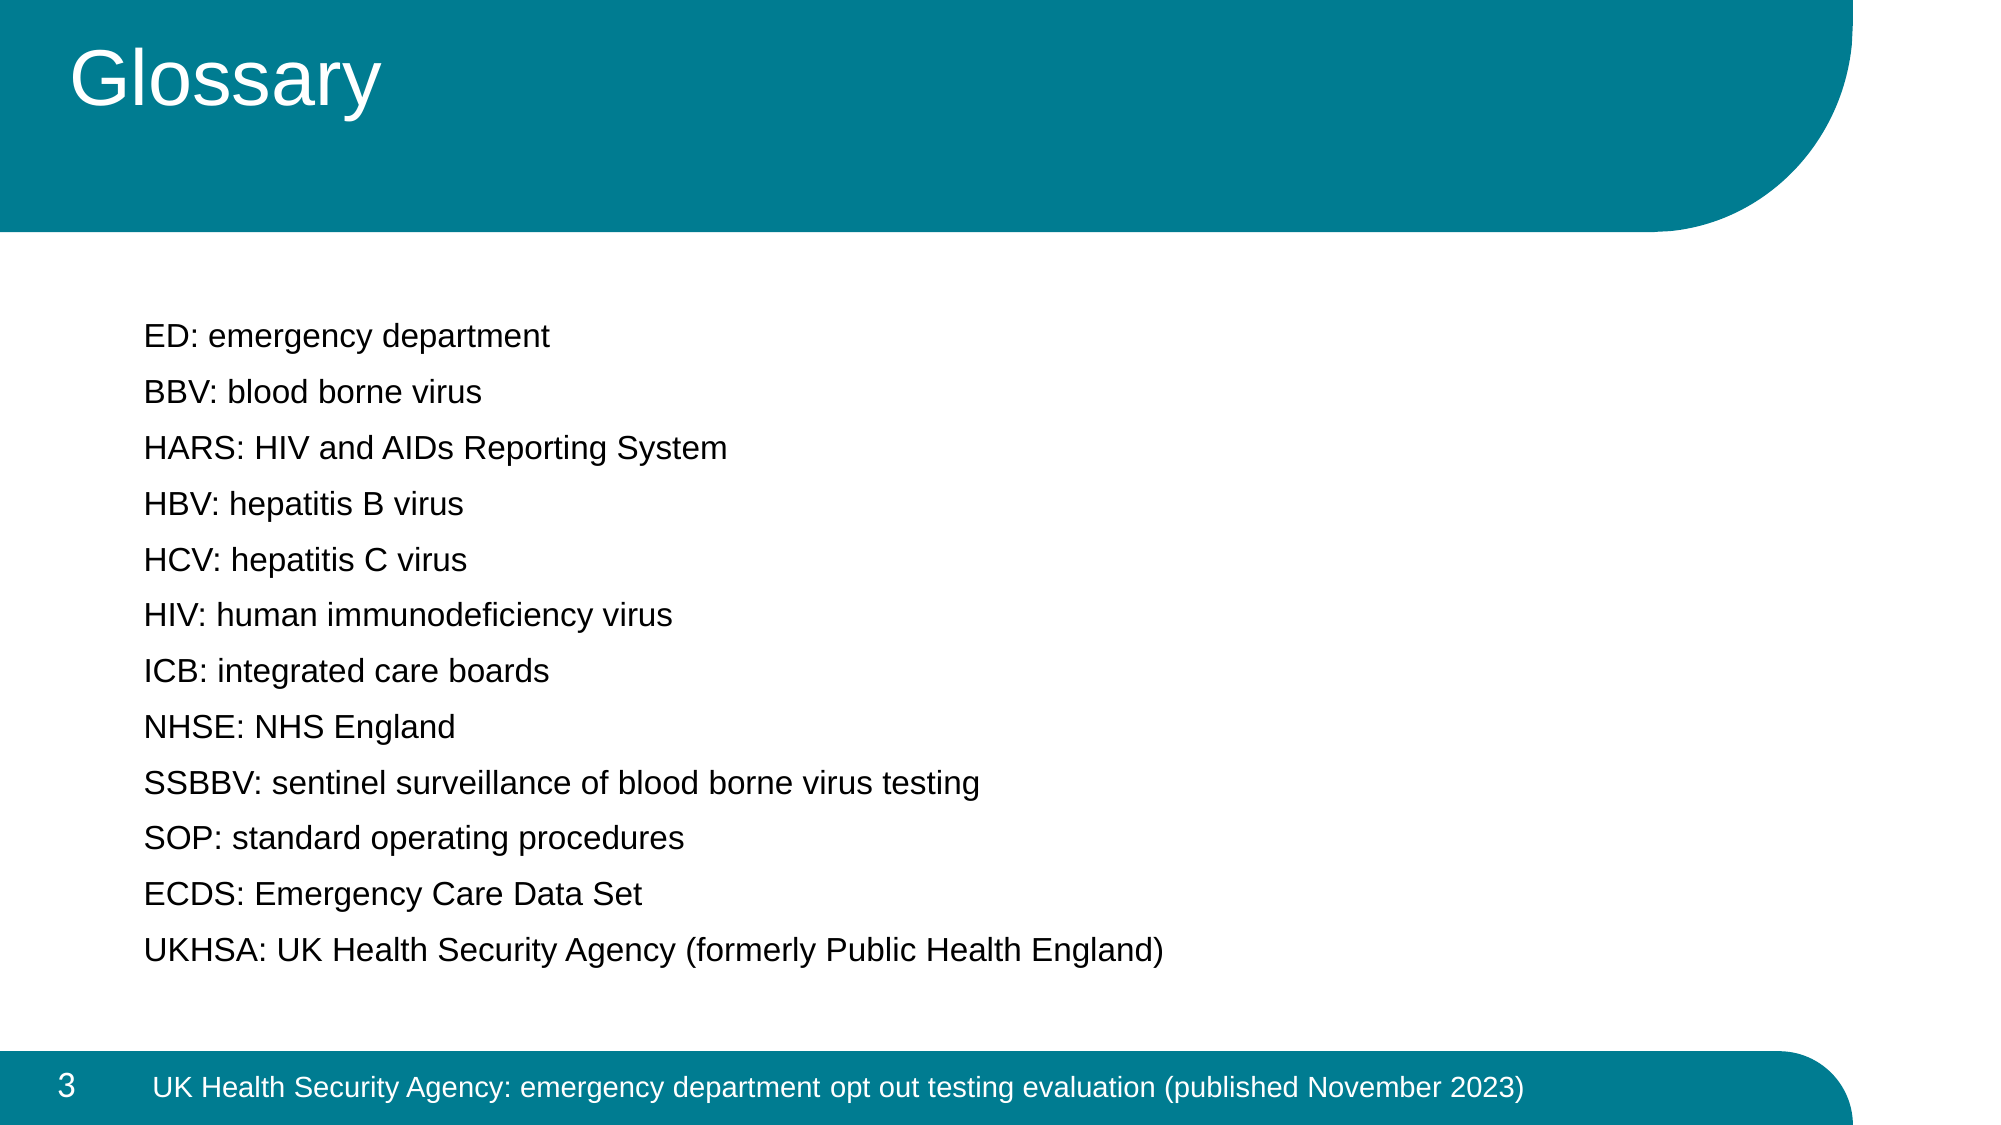

# Glossary
ED: emergency department
BBV: blood borne virus
HARS: HIV and AIDs Reporting System
HBV: hepatitis B virus
HCV: hepatitis C virus
HIV: human immunodeficiency virus
ICB: integrated care boards
NHSE: NHS England
SSBBV: sentinel surveillance of blood borne virus testing
SOP: standard operating procedures
ECDS: Emergency Care Data Set
UKHSA: UK Health Security Agency (formerly Public Health England)
3
UK Health Security Agency: emergency department opt out testing evaluation (published November 2023)